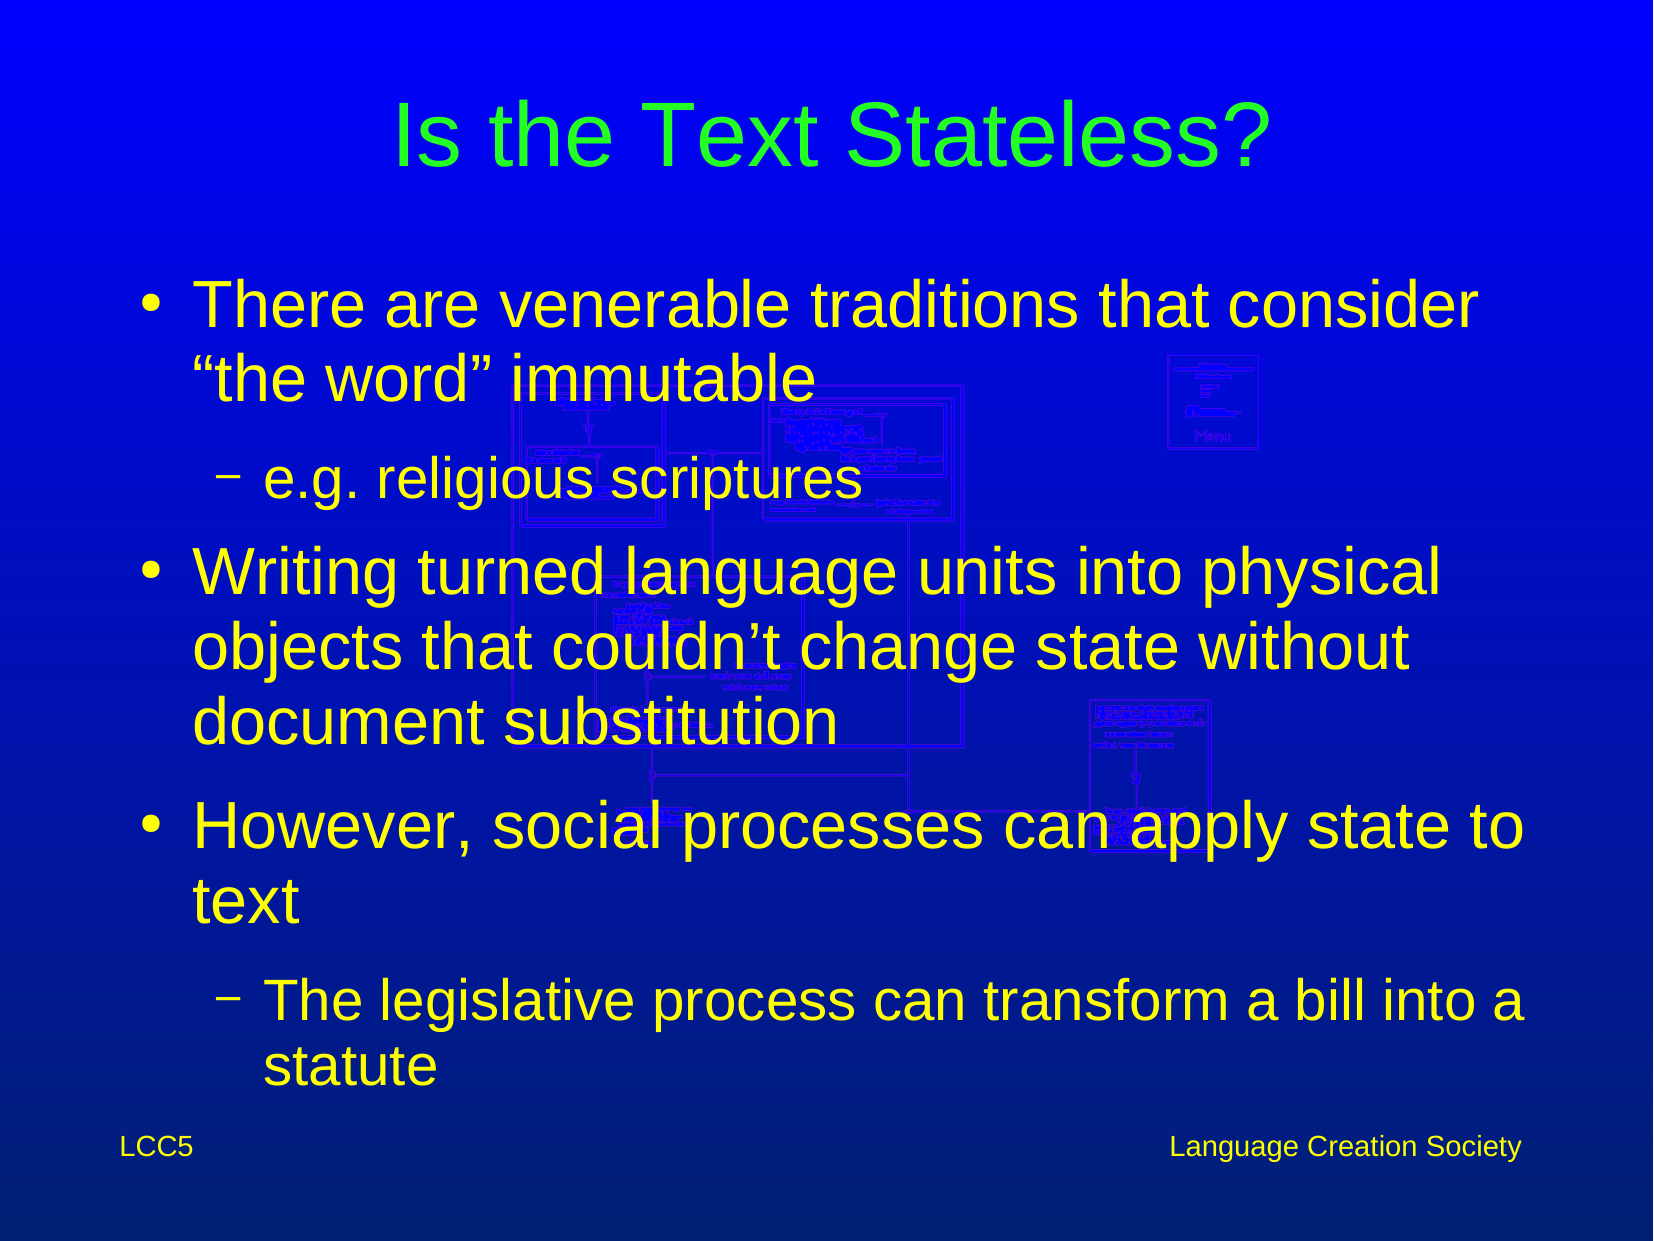

# Is the Text Stateless?
There are venerable traditions that consider “the word” immutable
e.g. religious scriptures
Writing turned language units into physical objects that couldn’t change state without document substitution
However, social processes can apply state to text
The legislative process can transform a bill into a statute